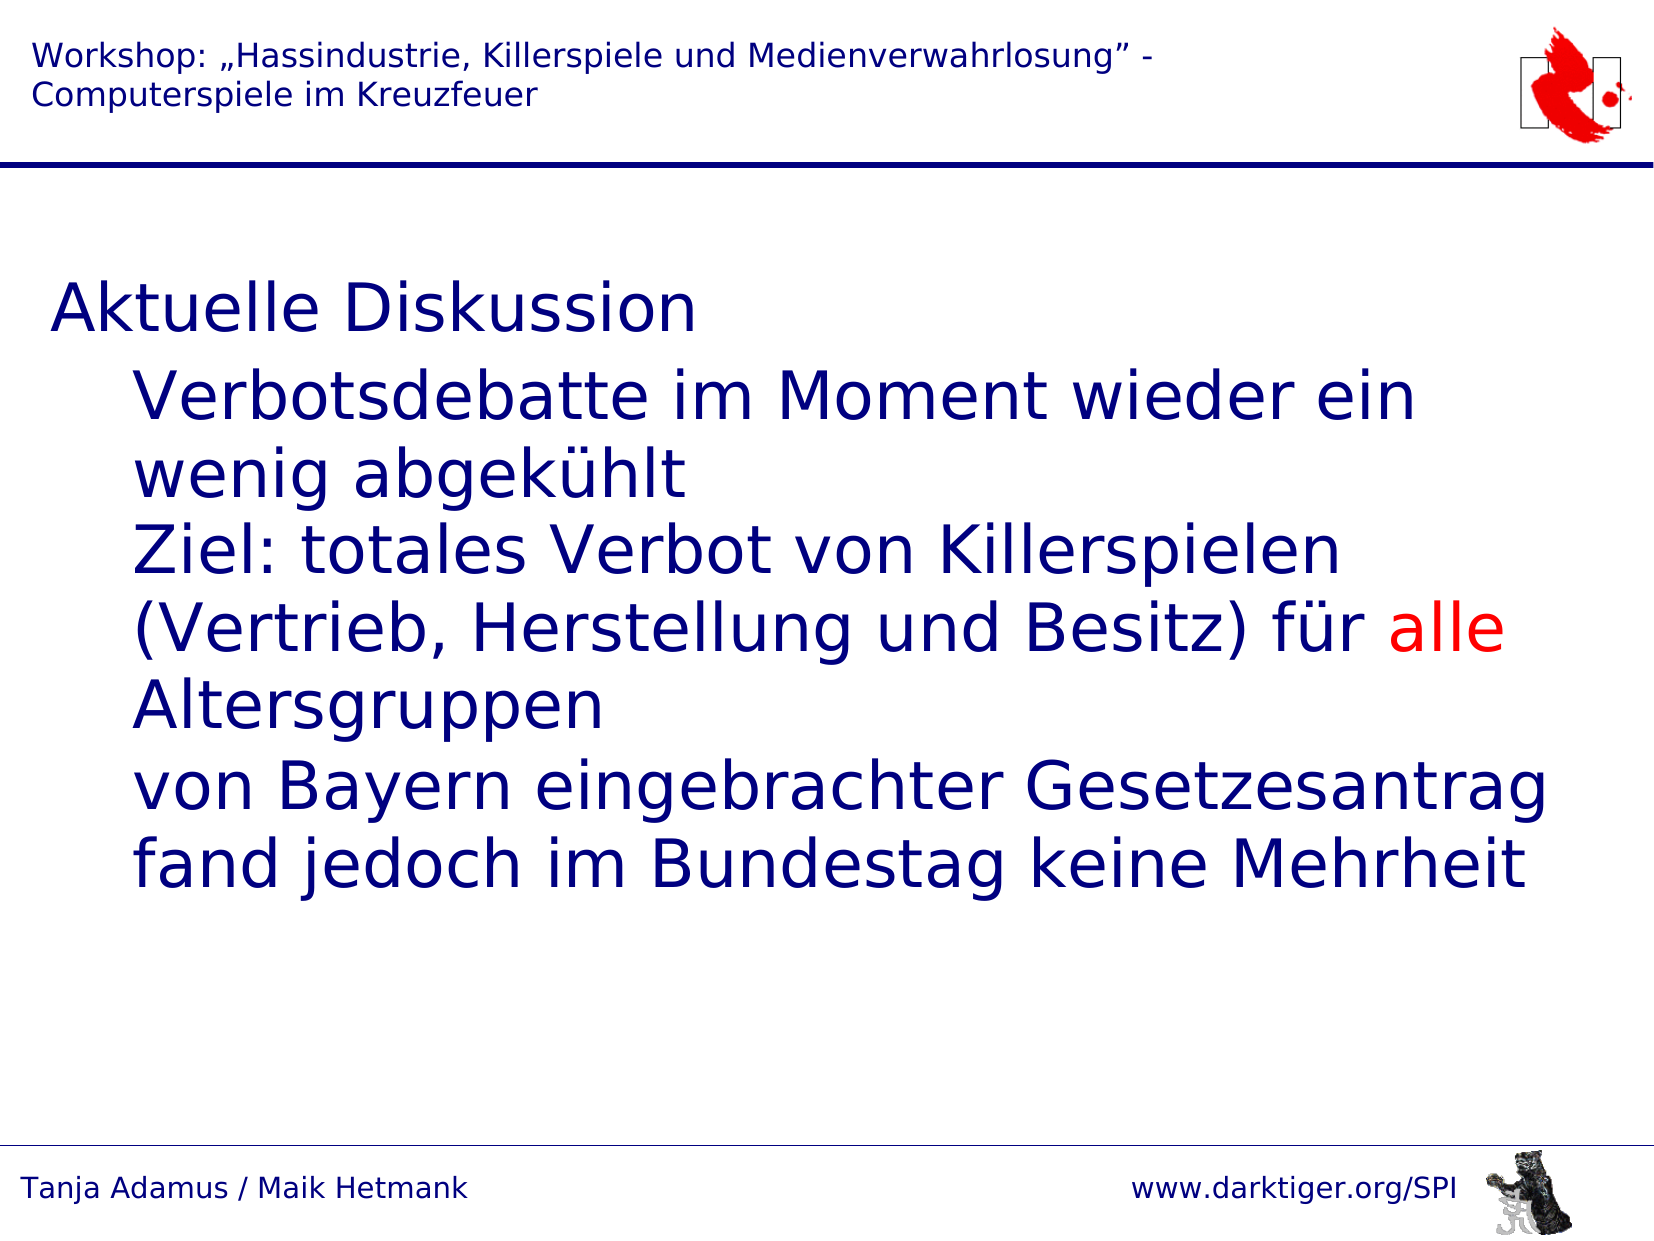

Workshop: „Hassindustrie, Killerspiele und Medienverwahrlosung” - Computerspiele im Kreuzfeuer
Aktuelle Diskussion
Verbotsdebatte im Moment wieder ein wenig abgekühlt
Ziel: totales Verbot von Killerspielen (Vertrieb, Herstellung und Besitz) für alle Altersgruppen
von Bayern eingebrachter Gesetzesantrag fand jedoch im Bundestag keine Mehrheit